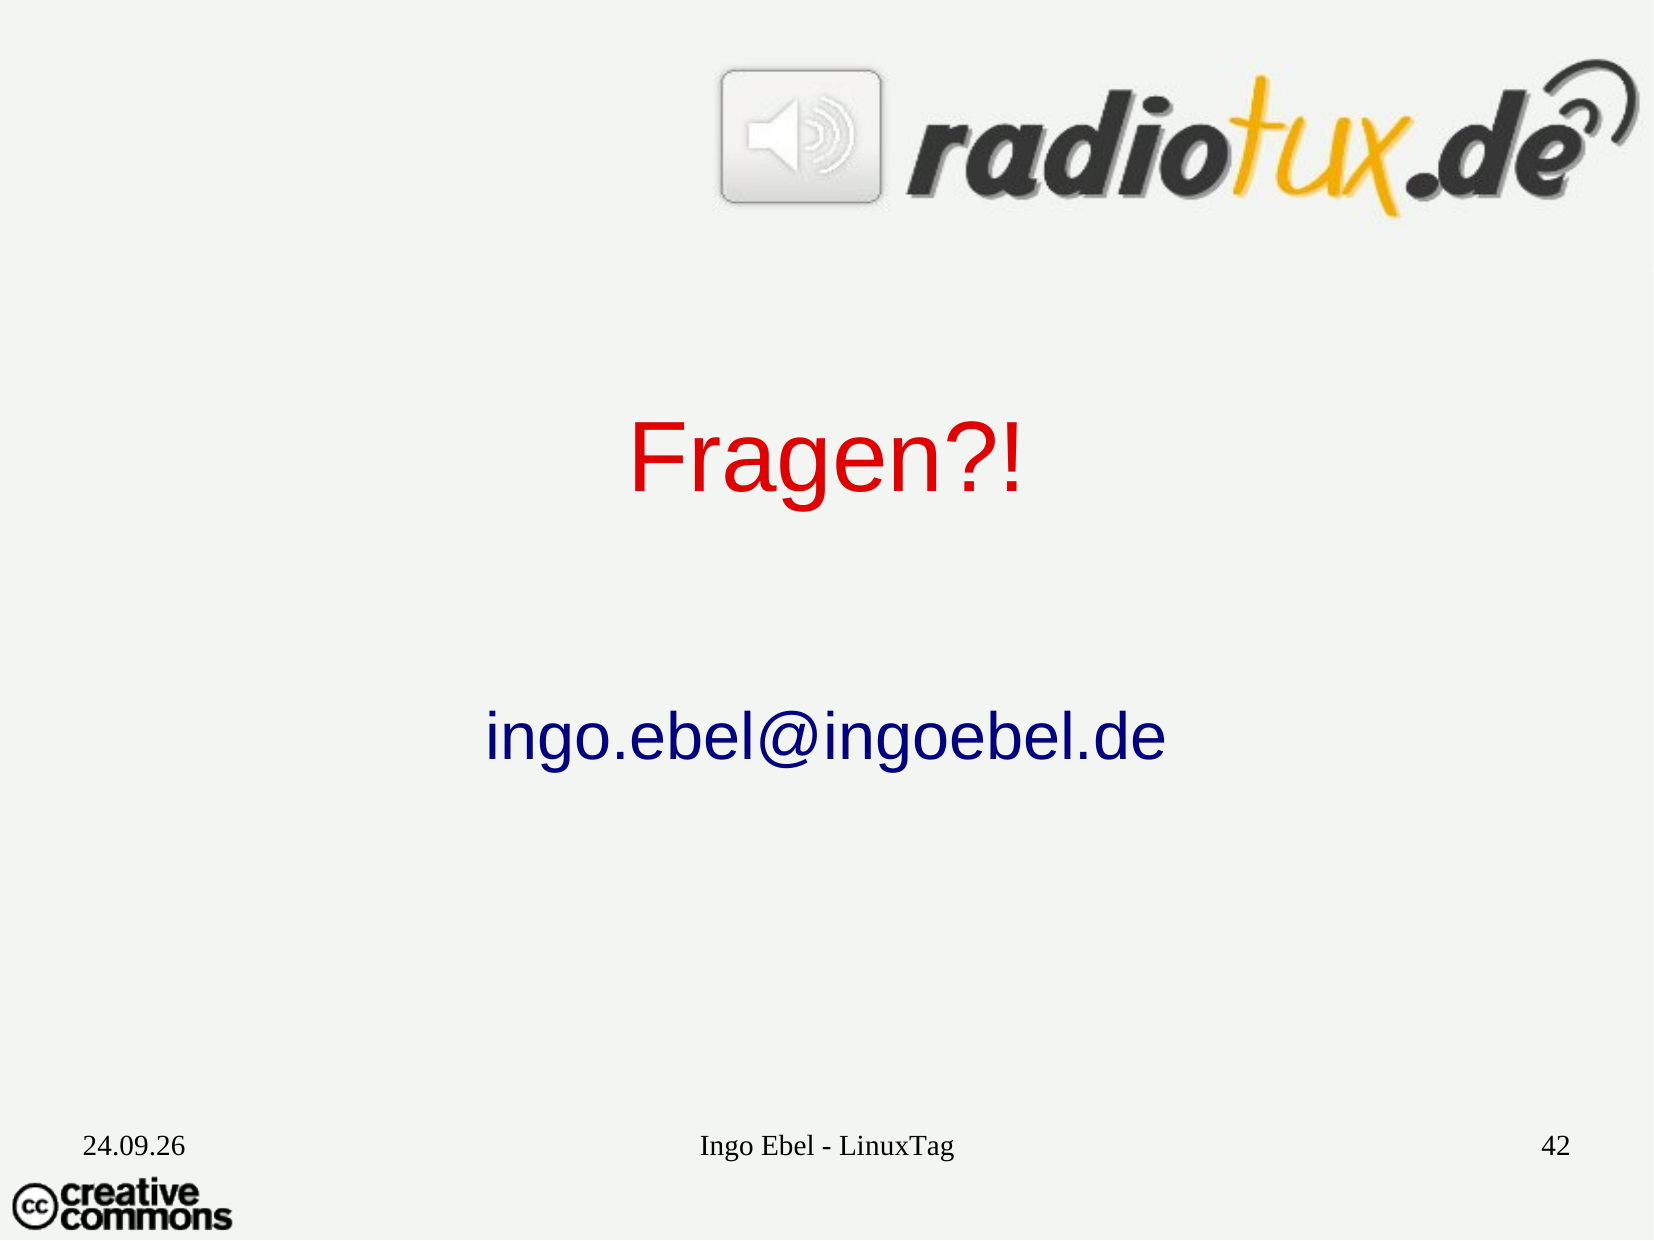

#
Fragen?!
ingo.ebel@ingoebel.de
Ingo Ebel - LinuxTag
42